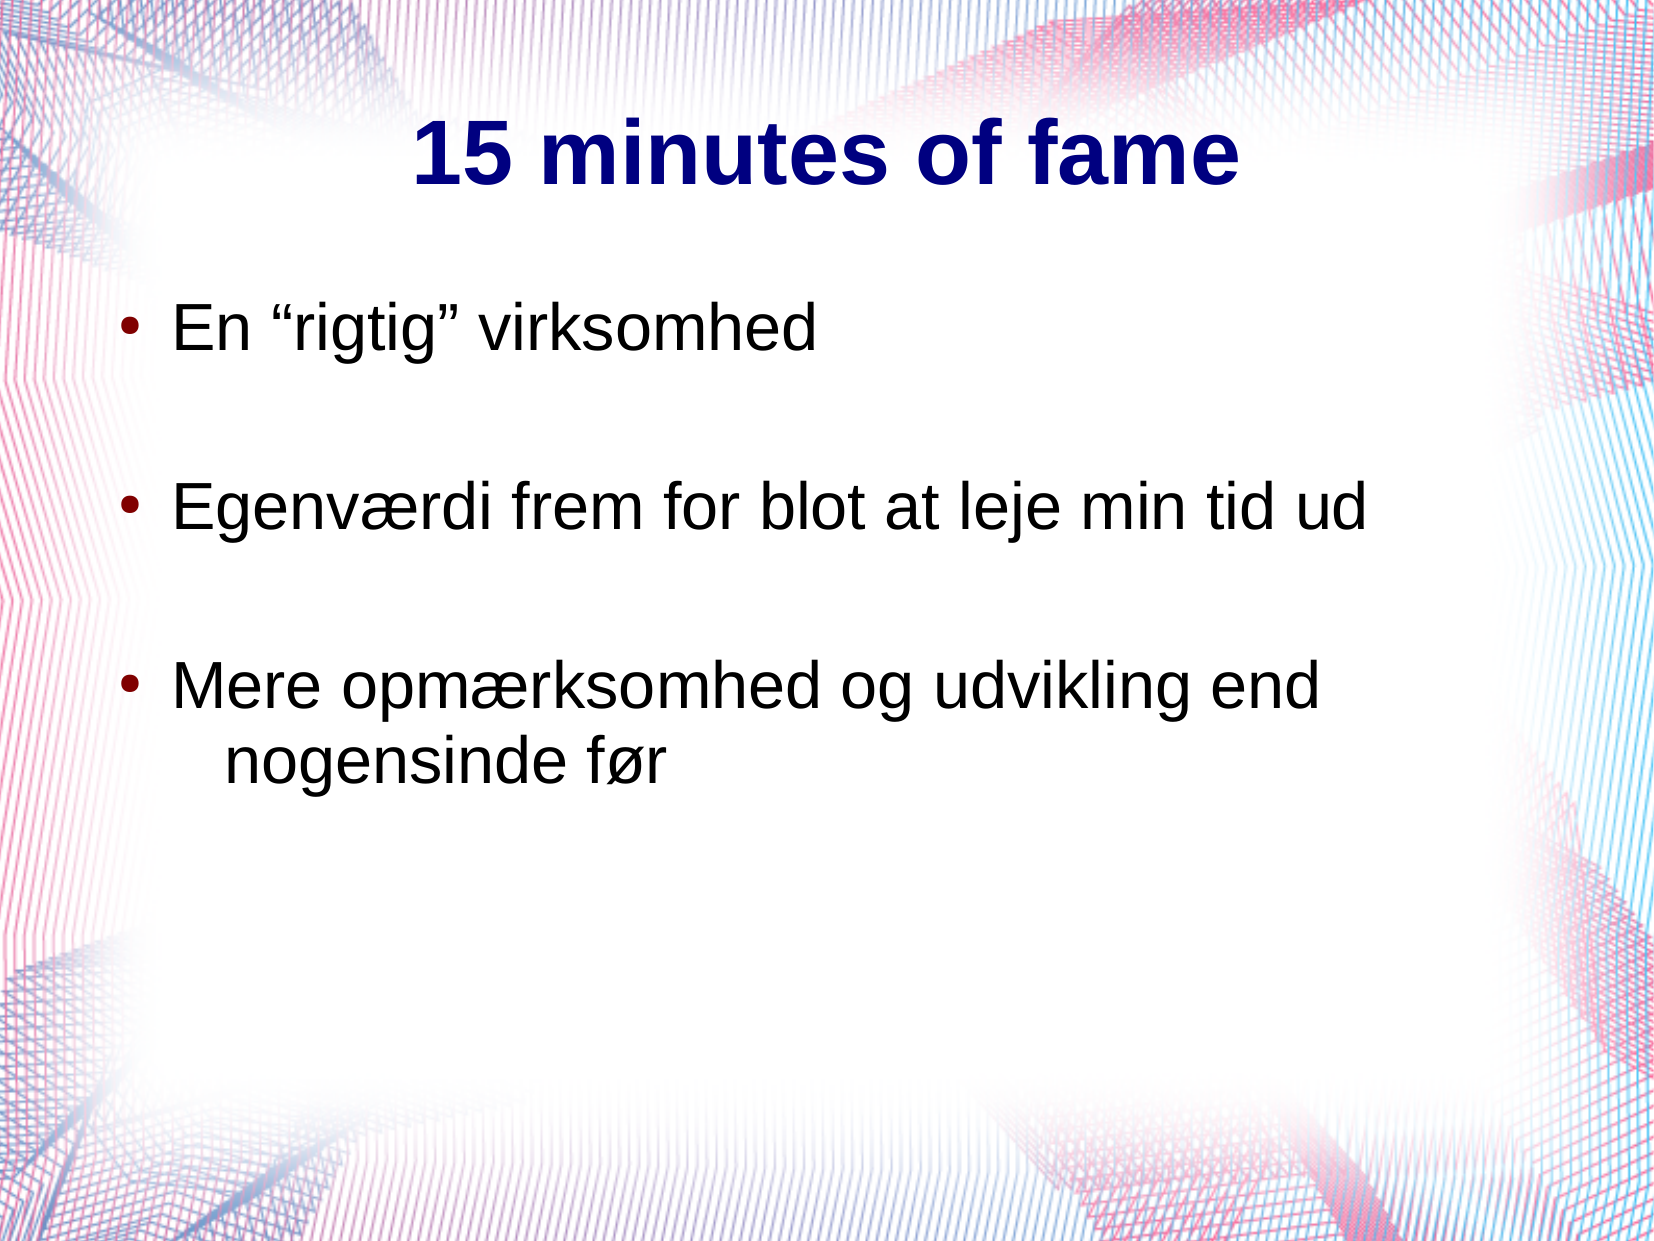

# 15 minutes of fame
En “rigtig” virksomhed
Egenværdi frem for blot at leje min tid ud
Mere opmærksomhed og udvikling end nogensinde før